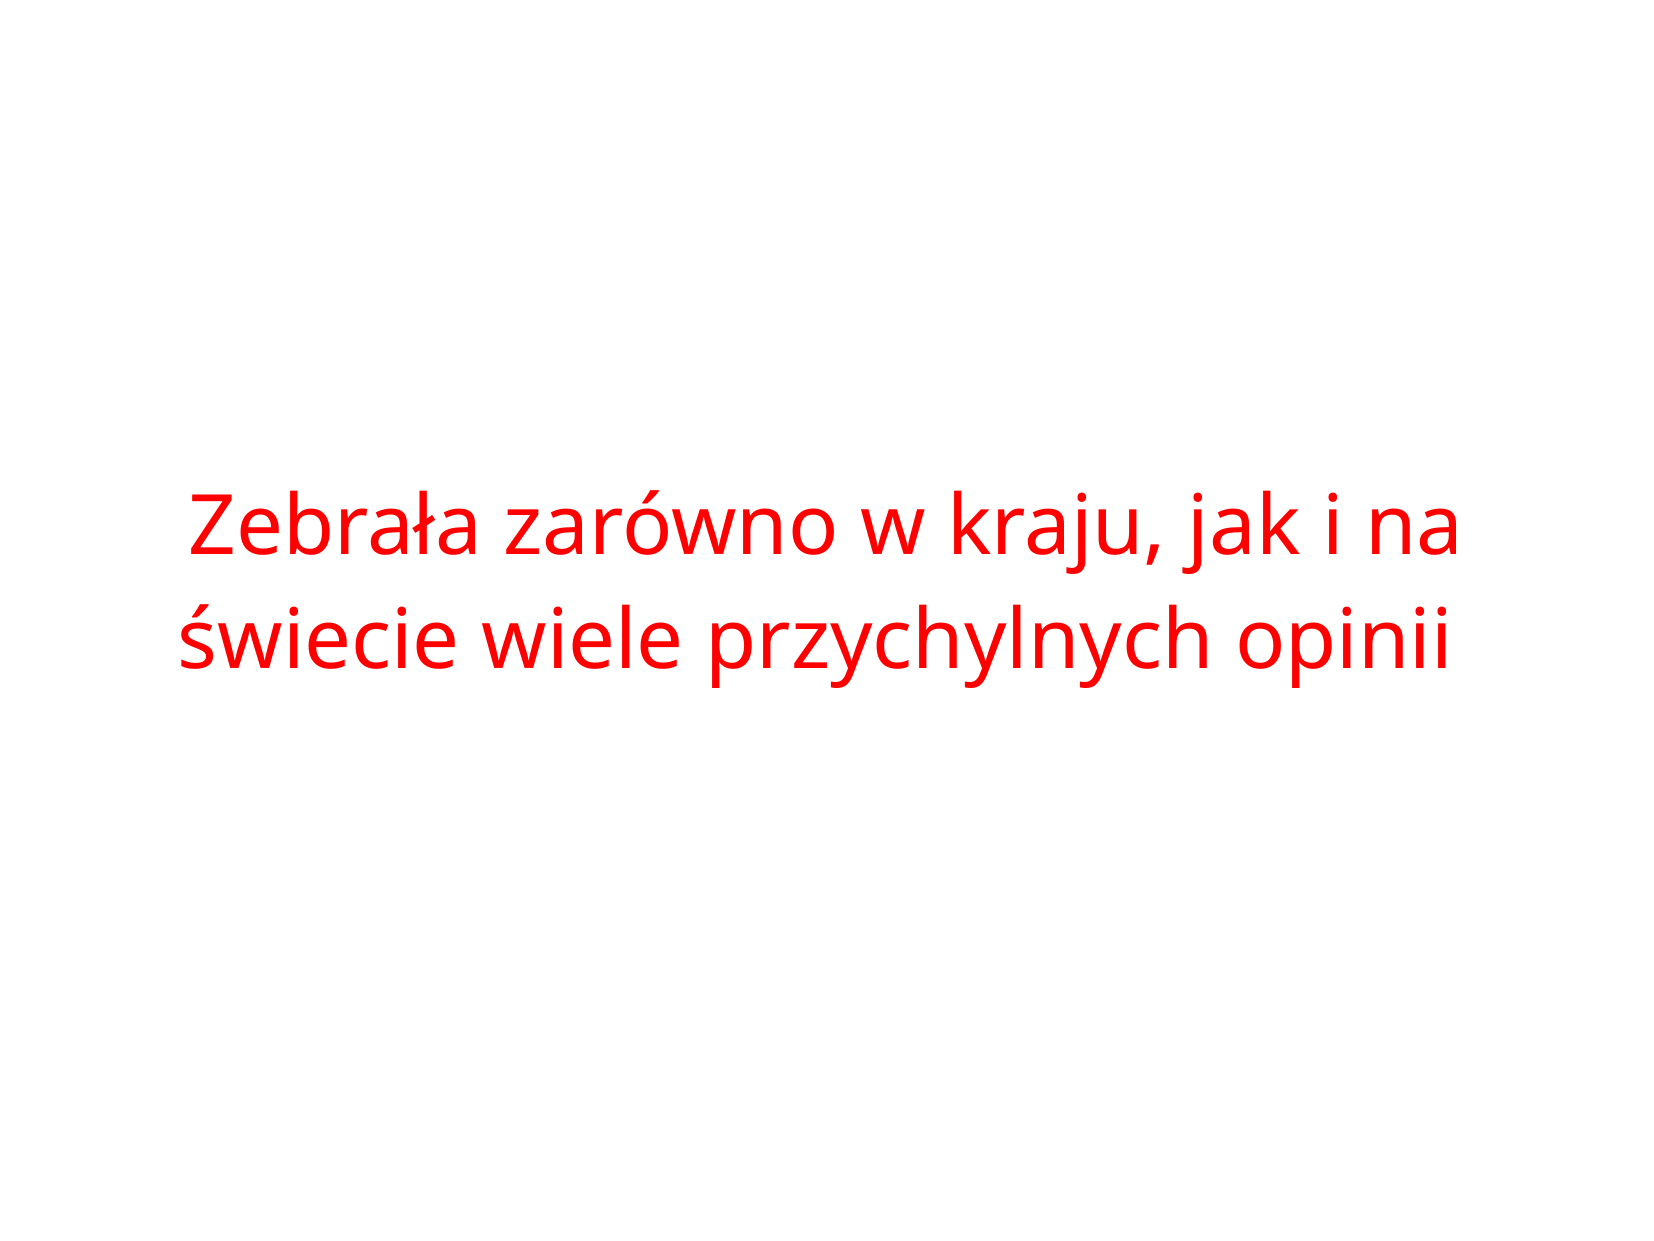

# Zebrała zarówno w kraju, jak i na świecie wiele przychylnych opinii